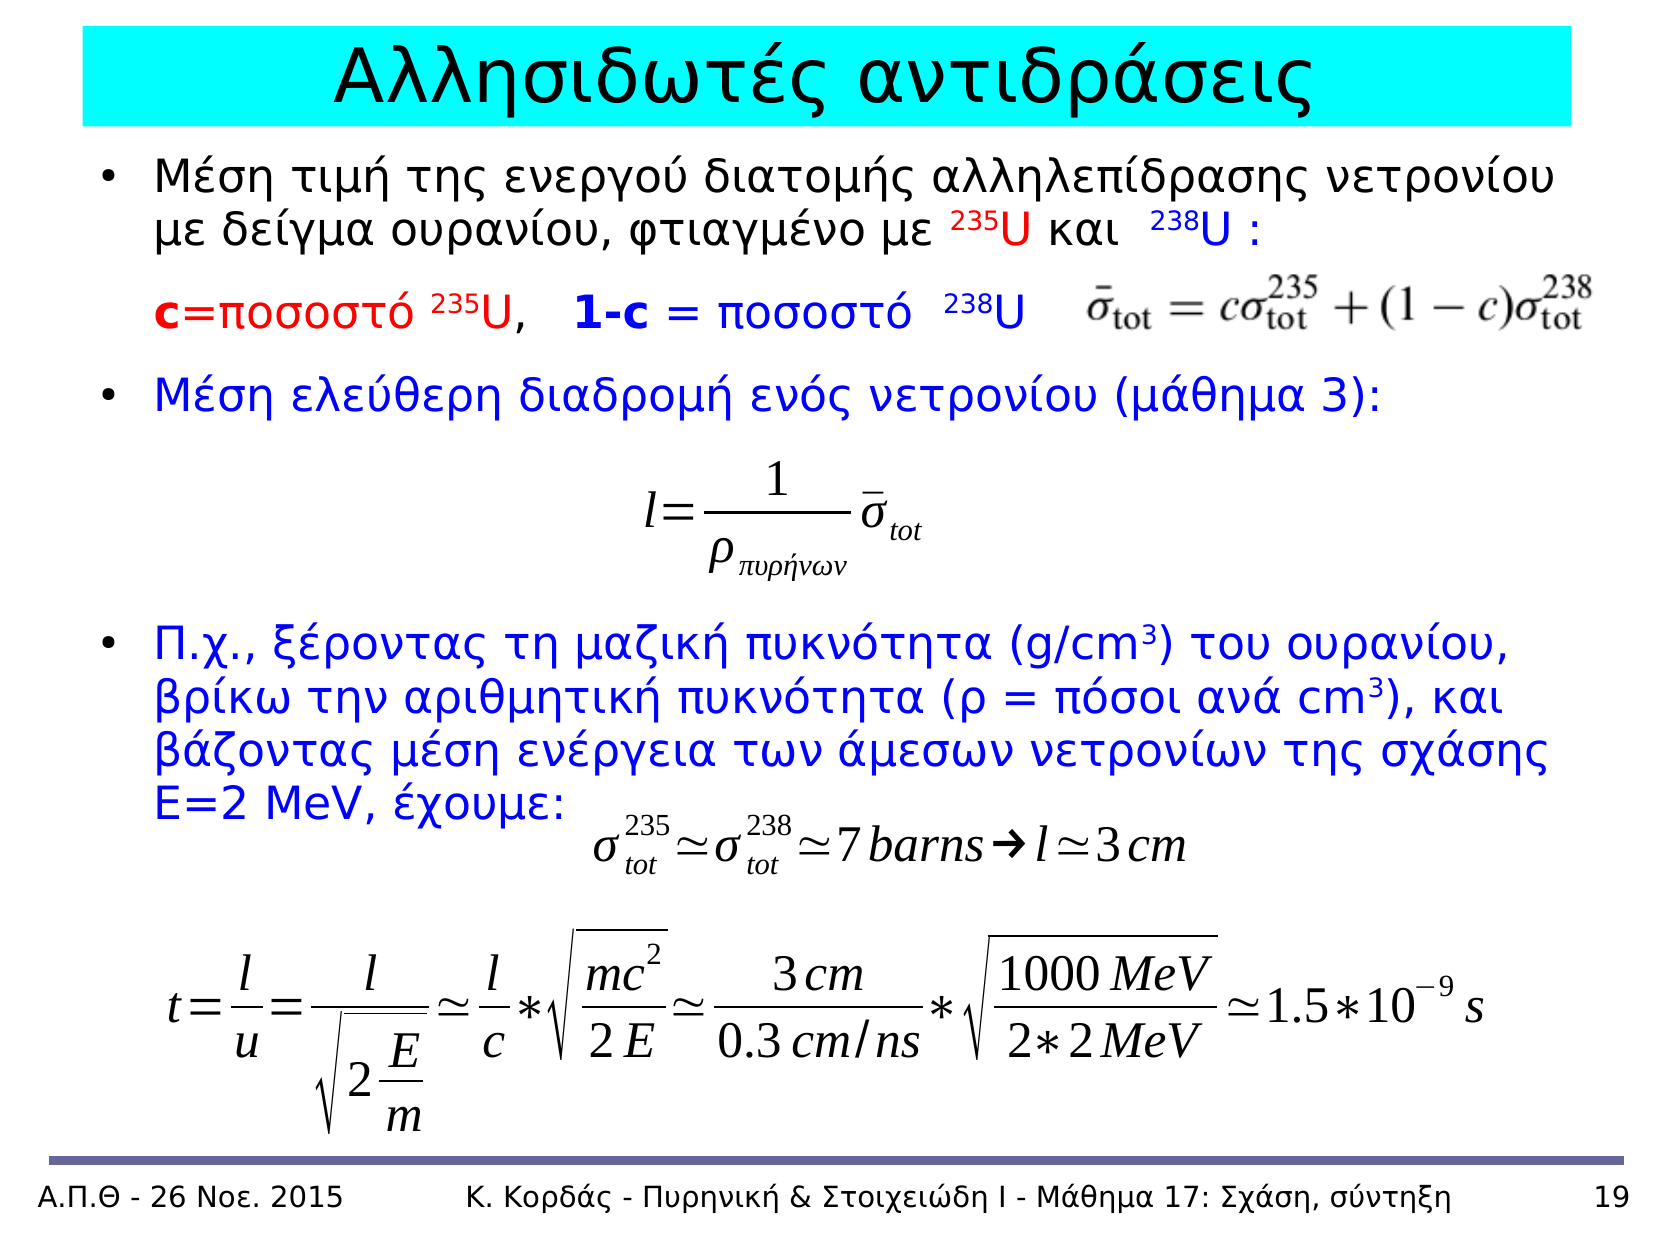

# Αλλησιδωτές αντιδράσεις
Μέση τιμή της ενεργού διατομής αλληλεπίδρασης νετρονίου με δείγμα ουρανίου, φτιαγμένο με 235U και 238U :
c=ποσοστό 235U, 1-c = ποσοστό 238U
Μέση ελεύθερη διαδρομή ενός νετρονίου (μάθημα 3):
Π.χ., ξέροντας τη μαζική πυκνότητα (g/cm3) του ουρανίου, βρίκω την αριθμητική πυκνότητα (ρ = πόσοι ανά cm3), και βάζοντας μέση ενέργεια των άμεσων νετρονίων της σχάσης Ε=2 MeV, έχουμε:
Α.Π.Θ - 26 Νοε. 2015
Κ. Κορδάς - Πυρηνική & Στοιχειώδη Ι - Μάθημα 17: Σχάση, σύντηξη
19